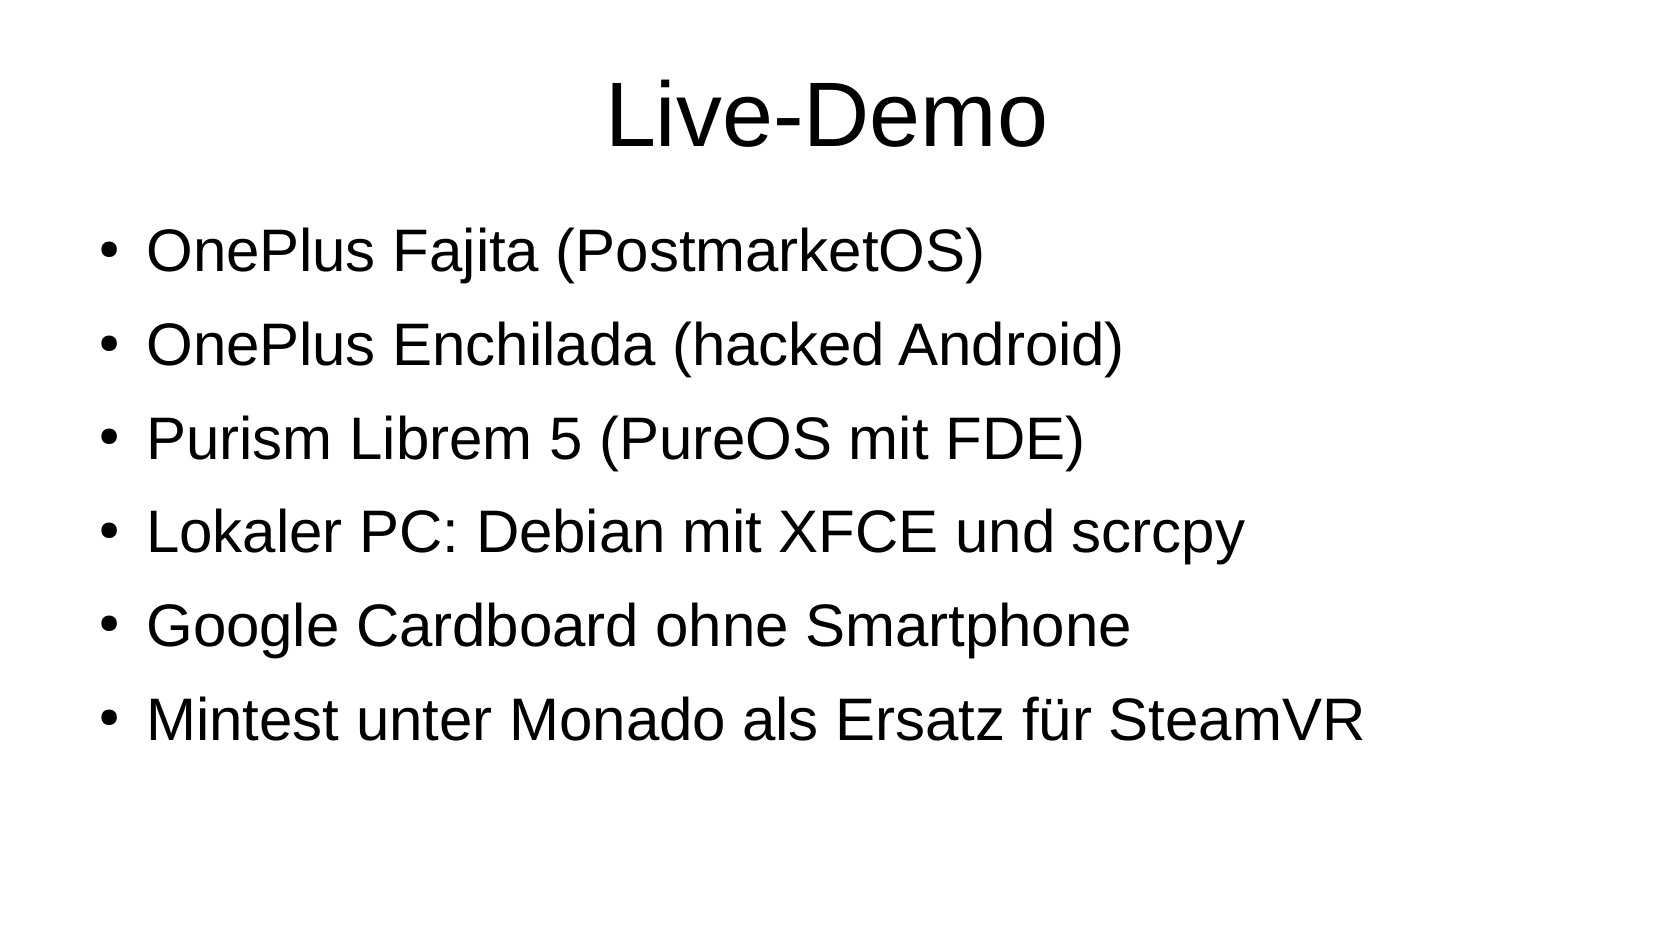

# Live-Demo
OnePlus Fajita (PostmarketOS)
OnePlus Enchilada (hacked Android)
Purism Librem 5 (PureOS mit FDE)
Lokaler PC: Debian mit XFCE und scrcpy
Google Cardboard ohne Smartphone
Mintest unter Monado als Ersatz für SteamVR